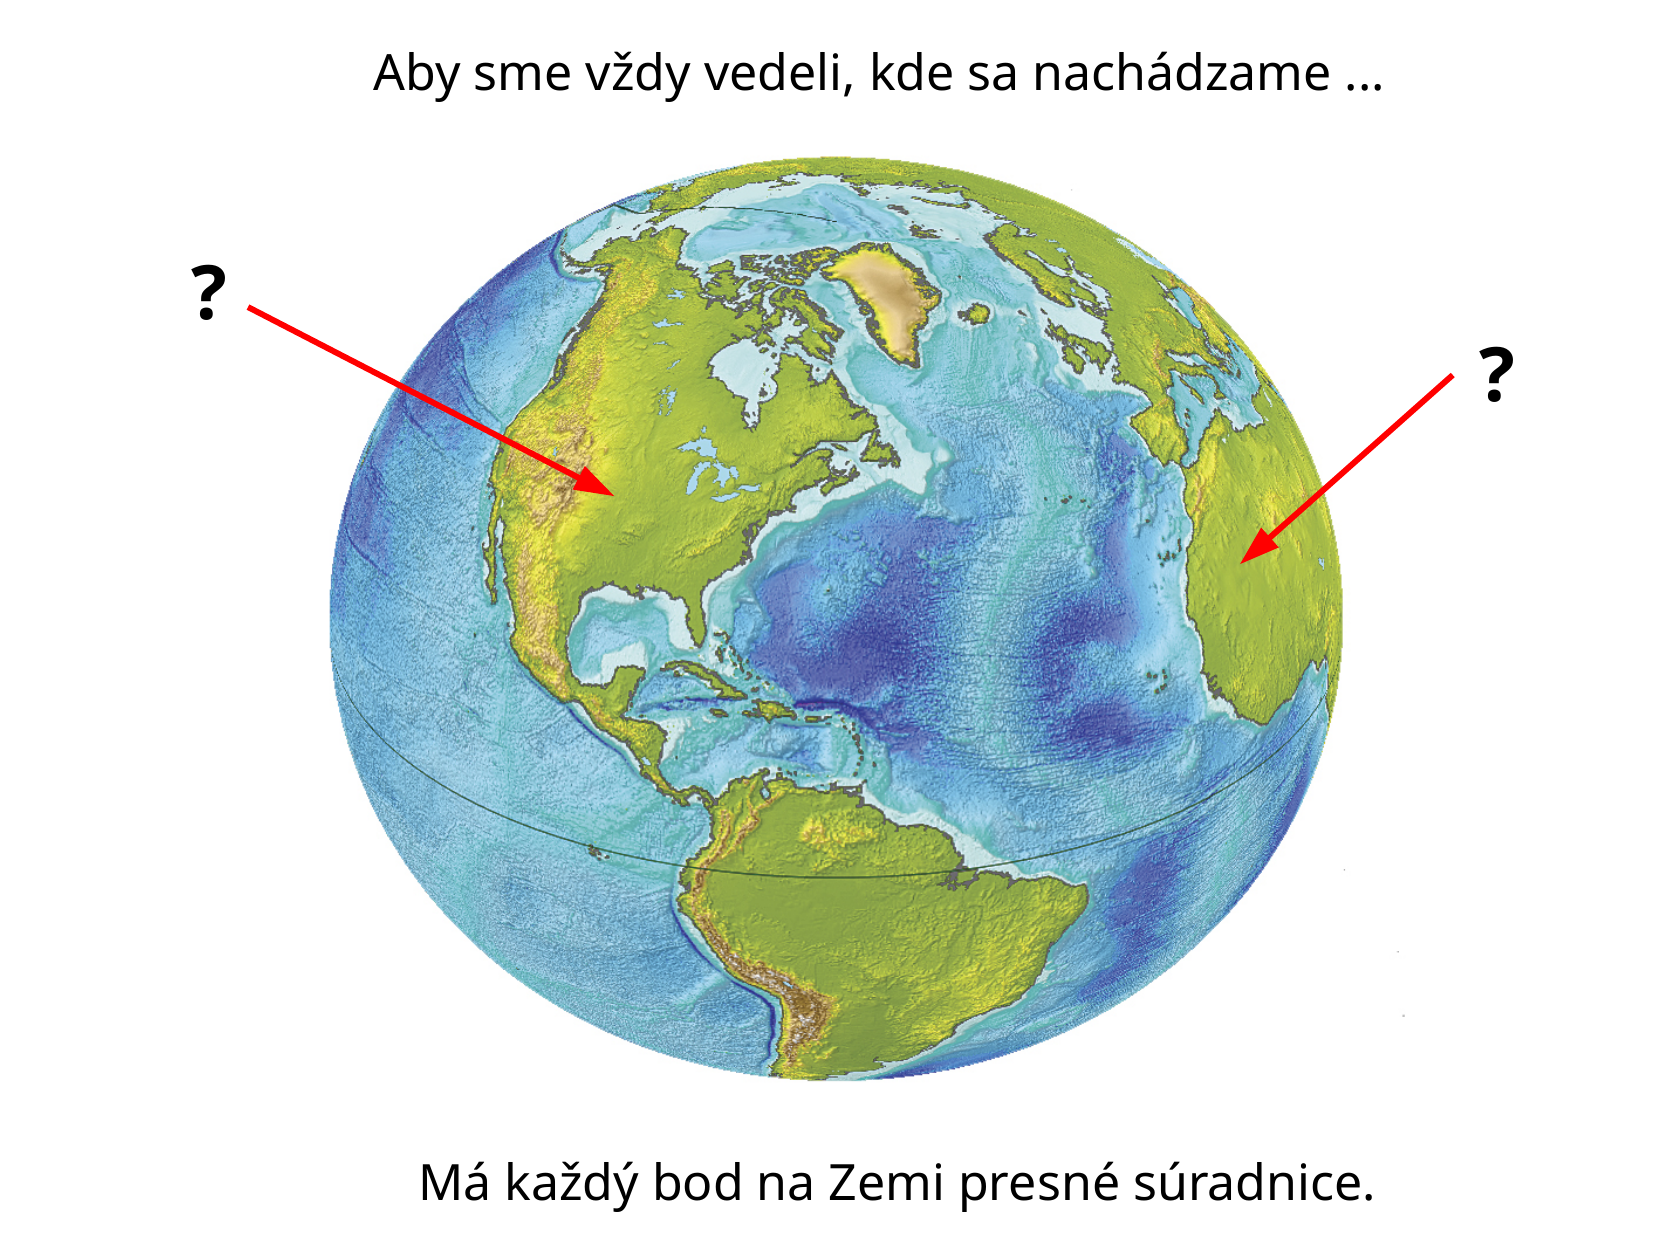

Aby sme vždy vedeli, kde sa nachádzame ...
?
?
Má každý bod na Zemi presné súradnice.